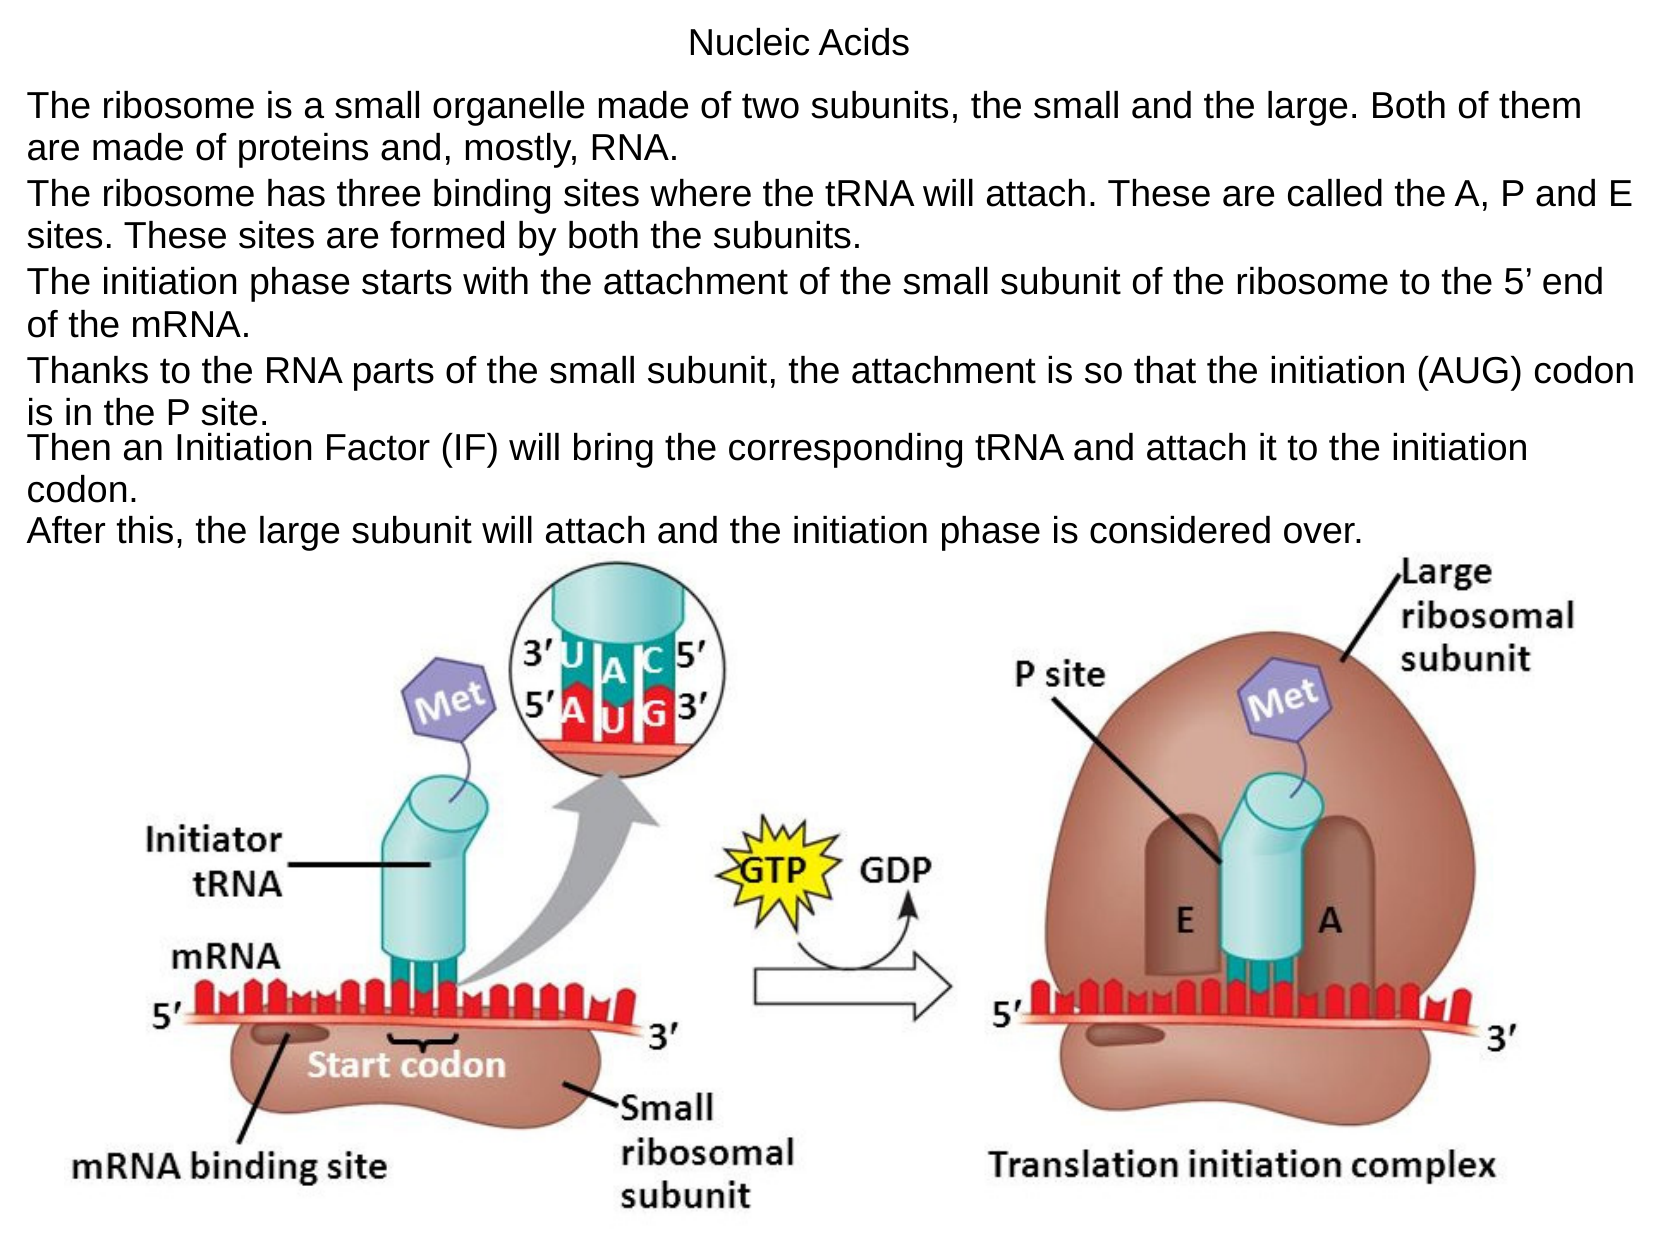

Nucleic Acids
The ribosome is a small organelle made of two subunits, the small and the large. Both of them are made of proteins and, mostly, RNA.
The ribosome has three binding sites where the tRNA will attach. These are called the A, P and E sites. These sites are formed by both the subunits.
The initiation phase starts with the attachment of the small subunit of the ribosome to the 5’ end of the mRNA.
Thanks to the RNA parts of the small subunit, the attachment is so that the initiation (AUG) codon is in the P site.
Then an Initiation Factor (IF) will bring the corresponding tRNA and attach it to the initiation codon.
After this, the large subunit will attach and the initiation phase is considered over.